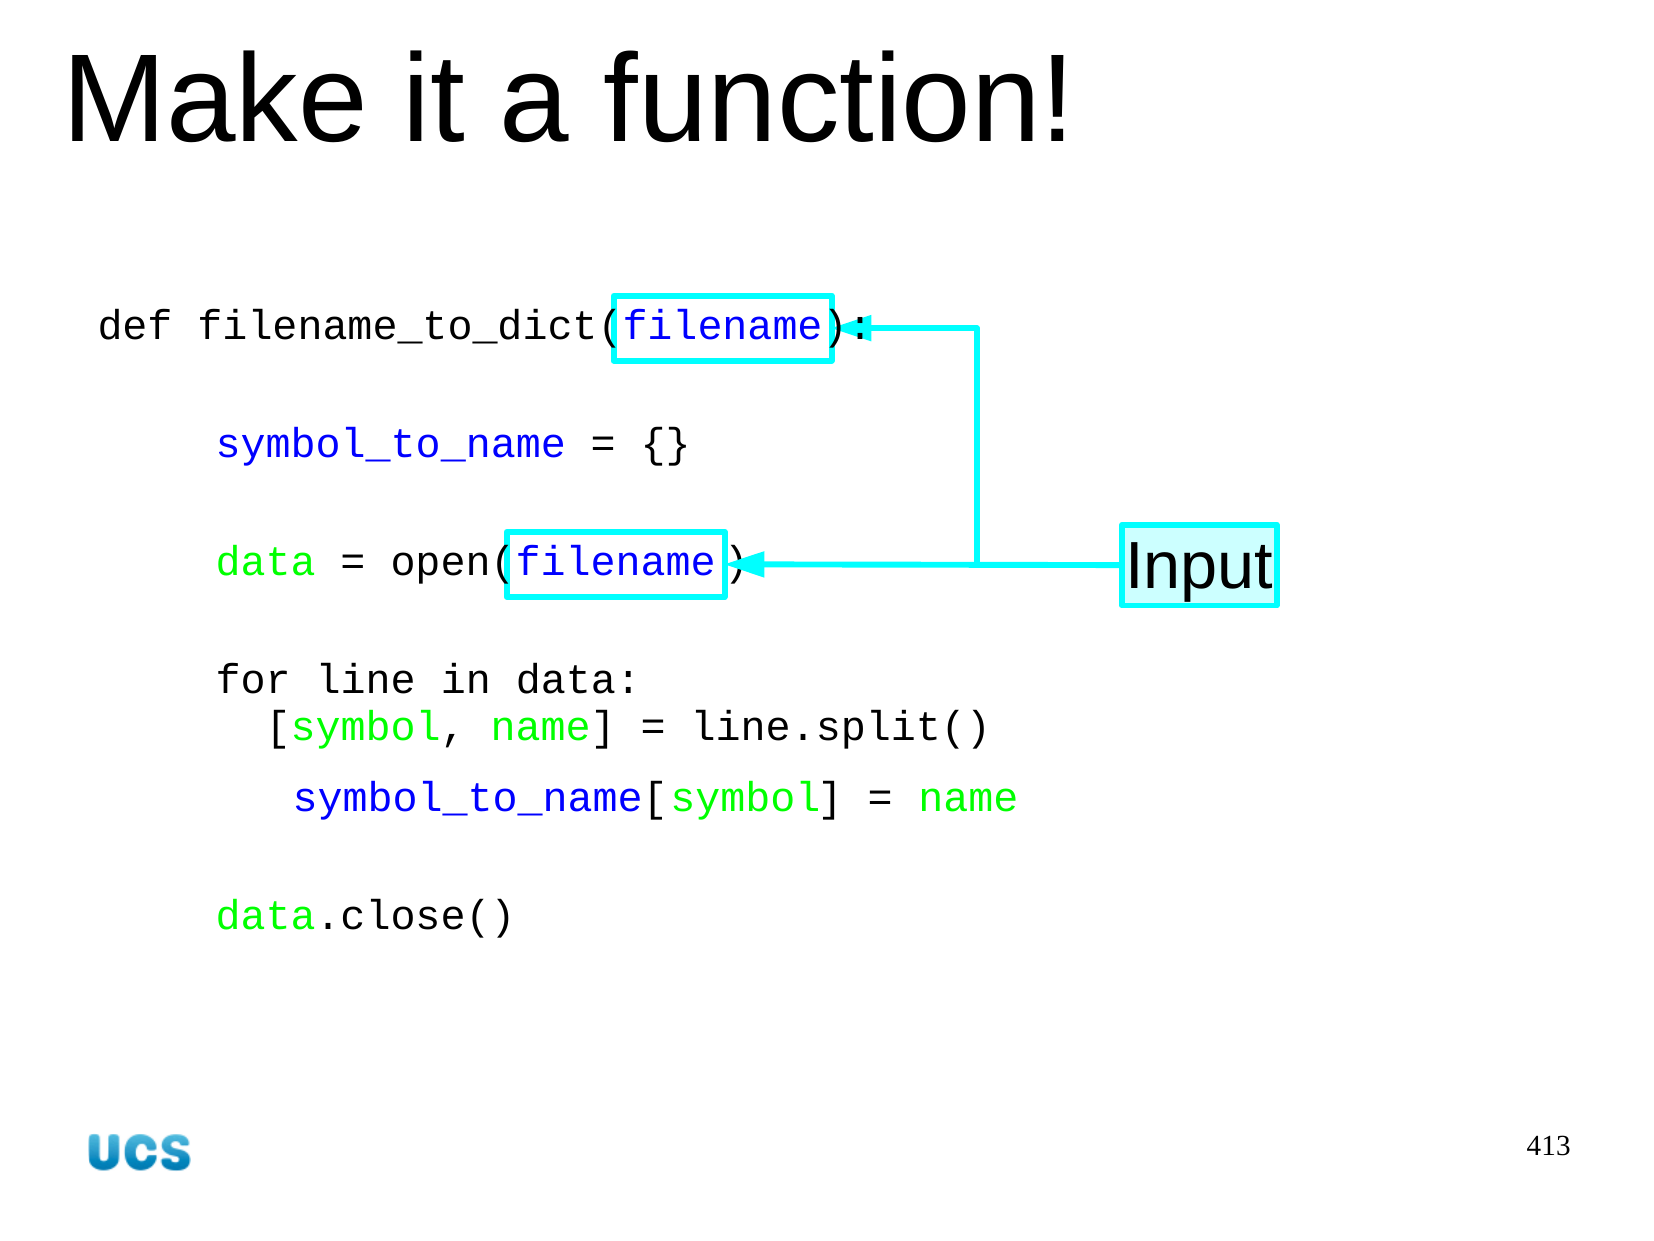

Make it a function!
def filename_to_dict(
filename
):
symbol_to_name
= {}
Input
data = open(
filename
)
for line in data:
 [symbol, name] = line.split()
symbol
name
symbol_to_name
[ ] =
data
.close()
413